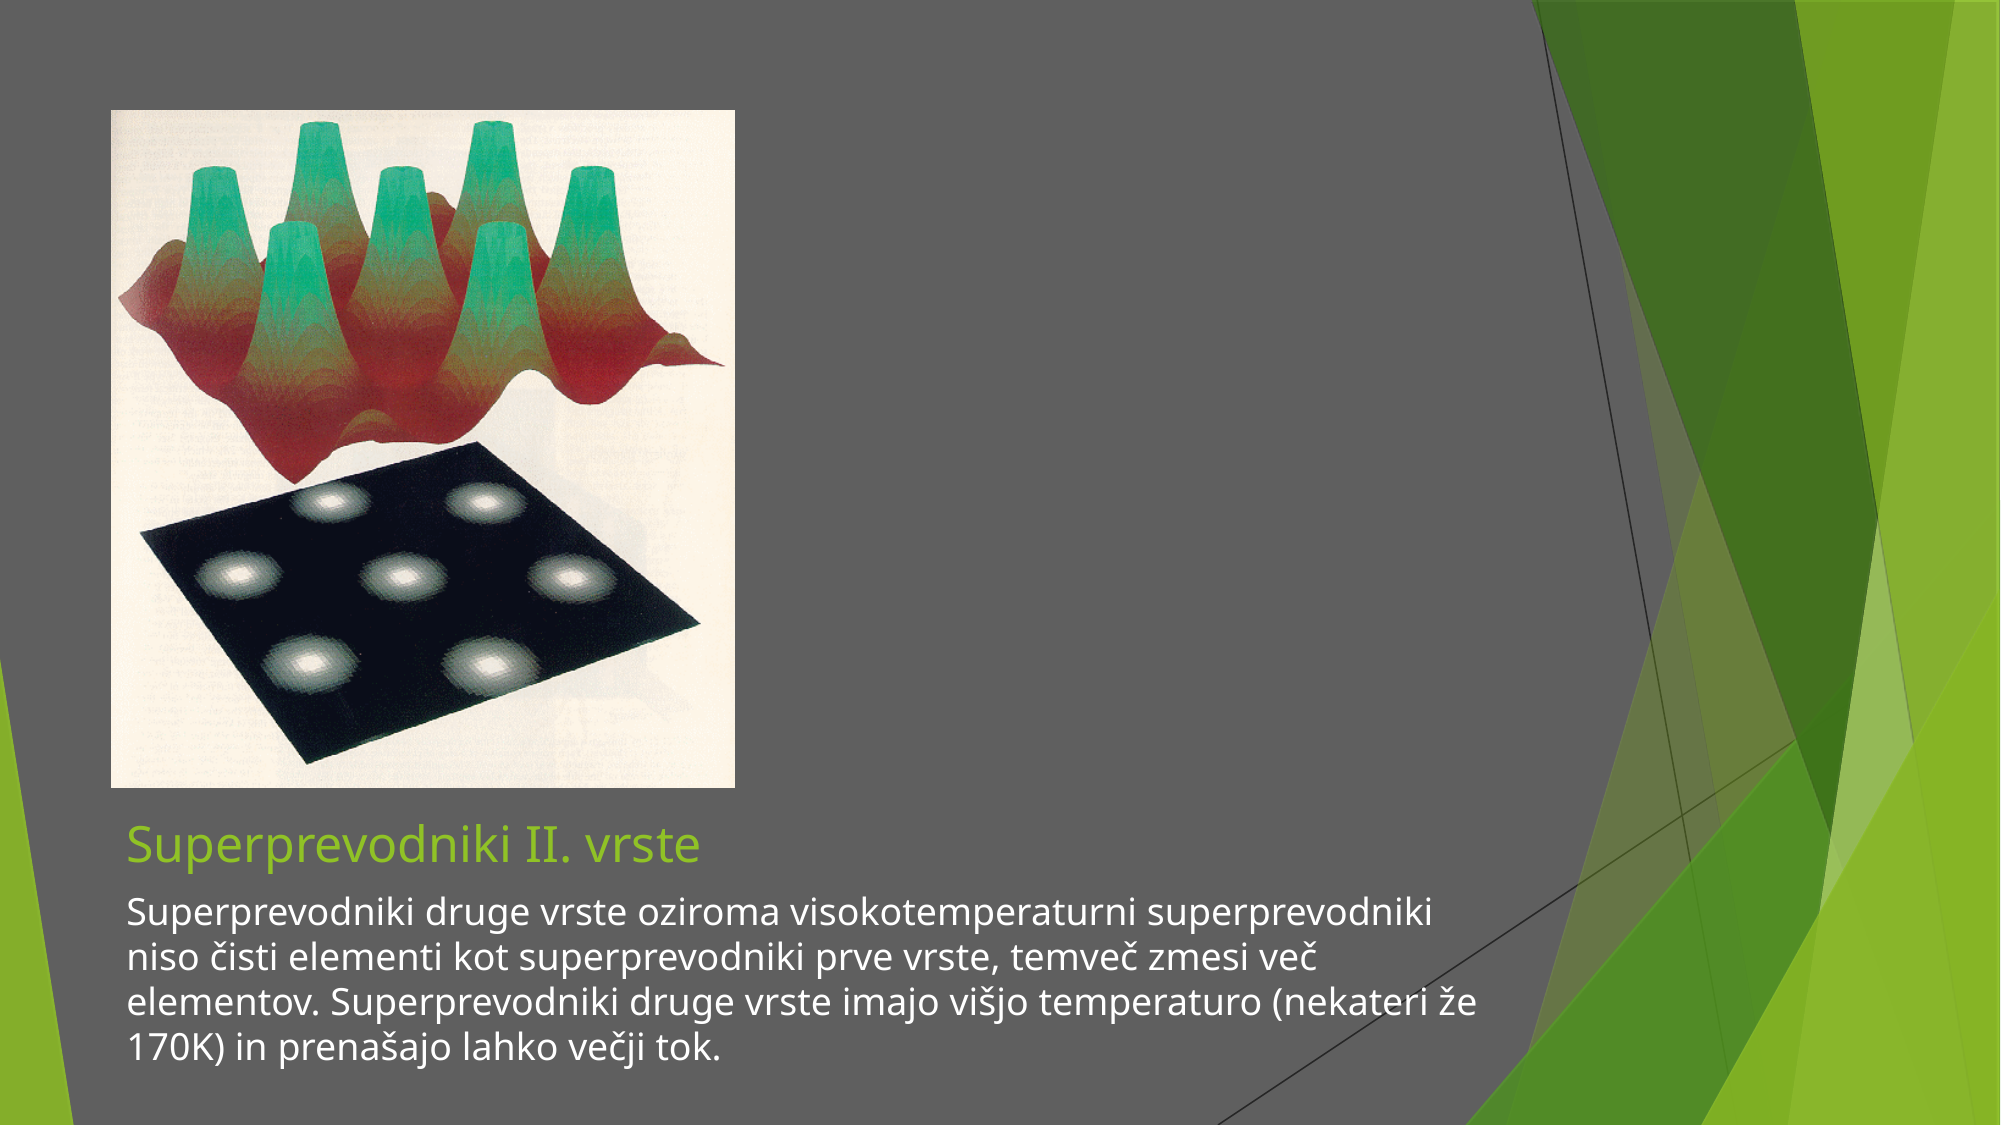

# Superprevodniki II. vrste
Superprevodniki druge vrste oziroma visokotemperaturni superprevodniki niso čisti elementi kot superprevodniki prve vrste, temveč zmesi več elementov. Superprevodniki druge vrste imajo višjo temperaturo (nekateri že 170K) in prenašajo lahko večji tok.